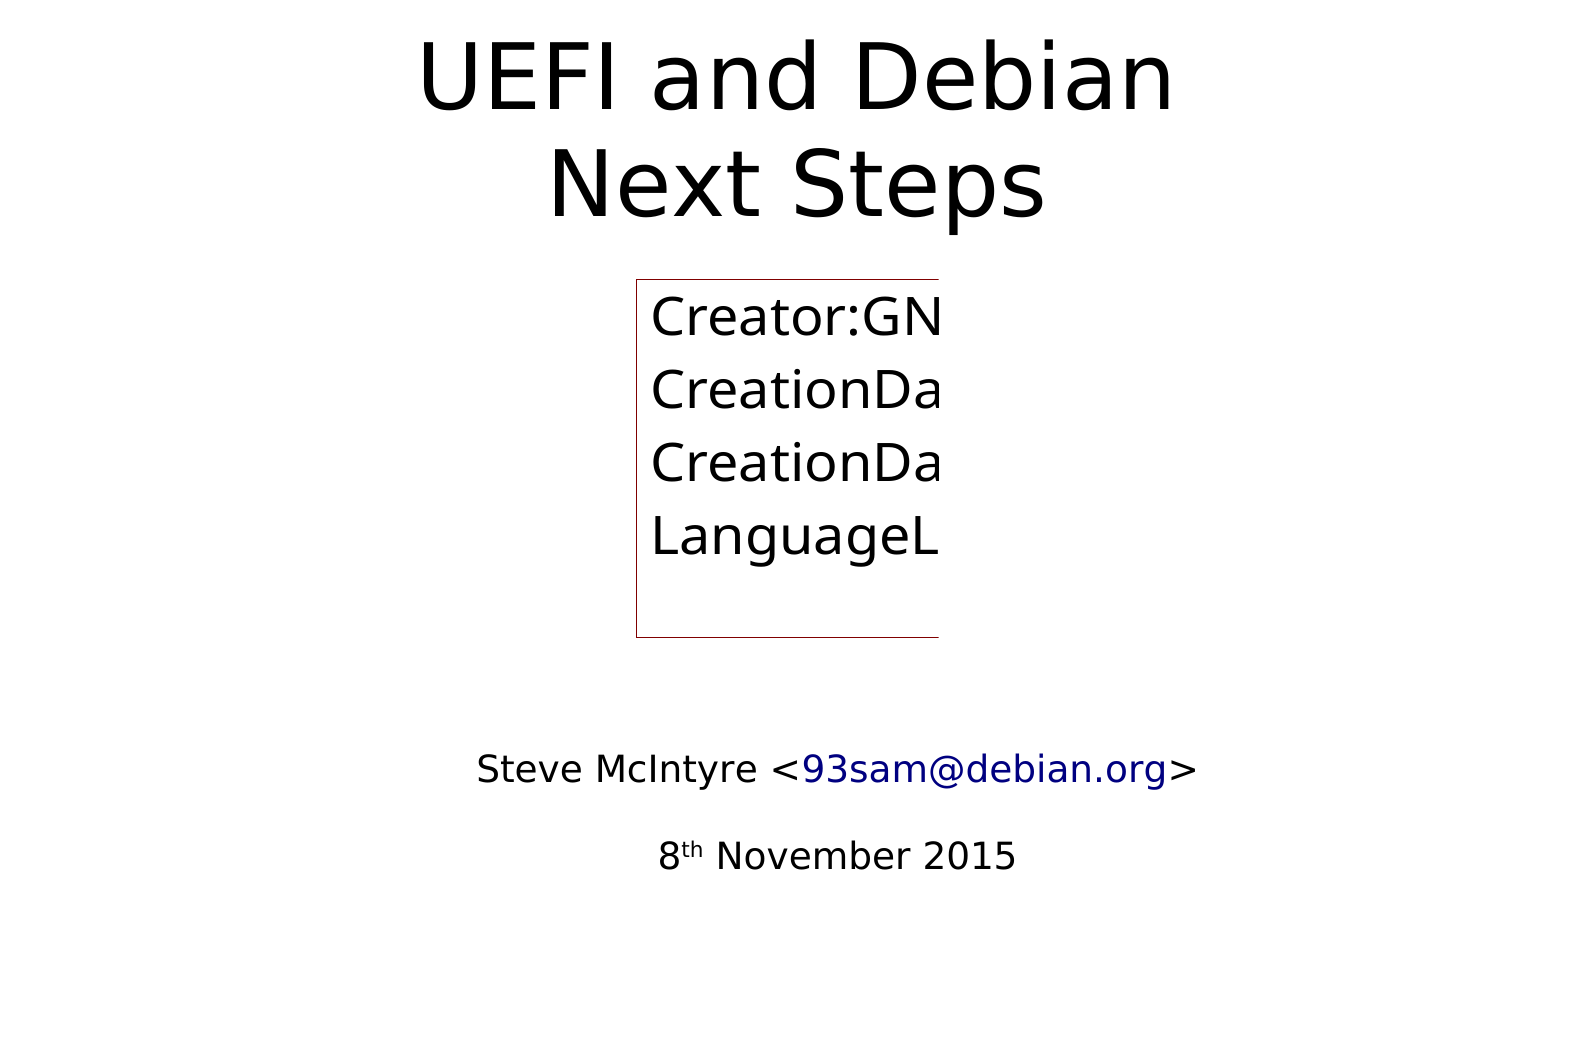

# UEFI and Debian Next Steps
Steve McIntyre <93sam@debian.org>
8th November 2015
1